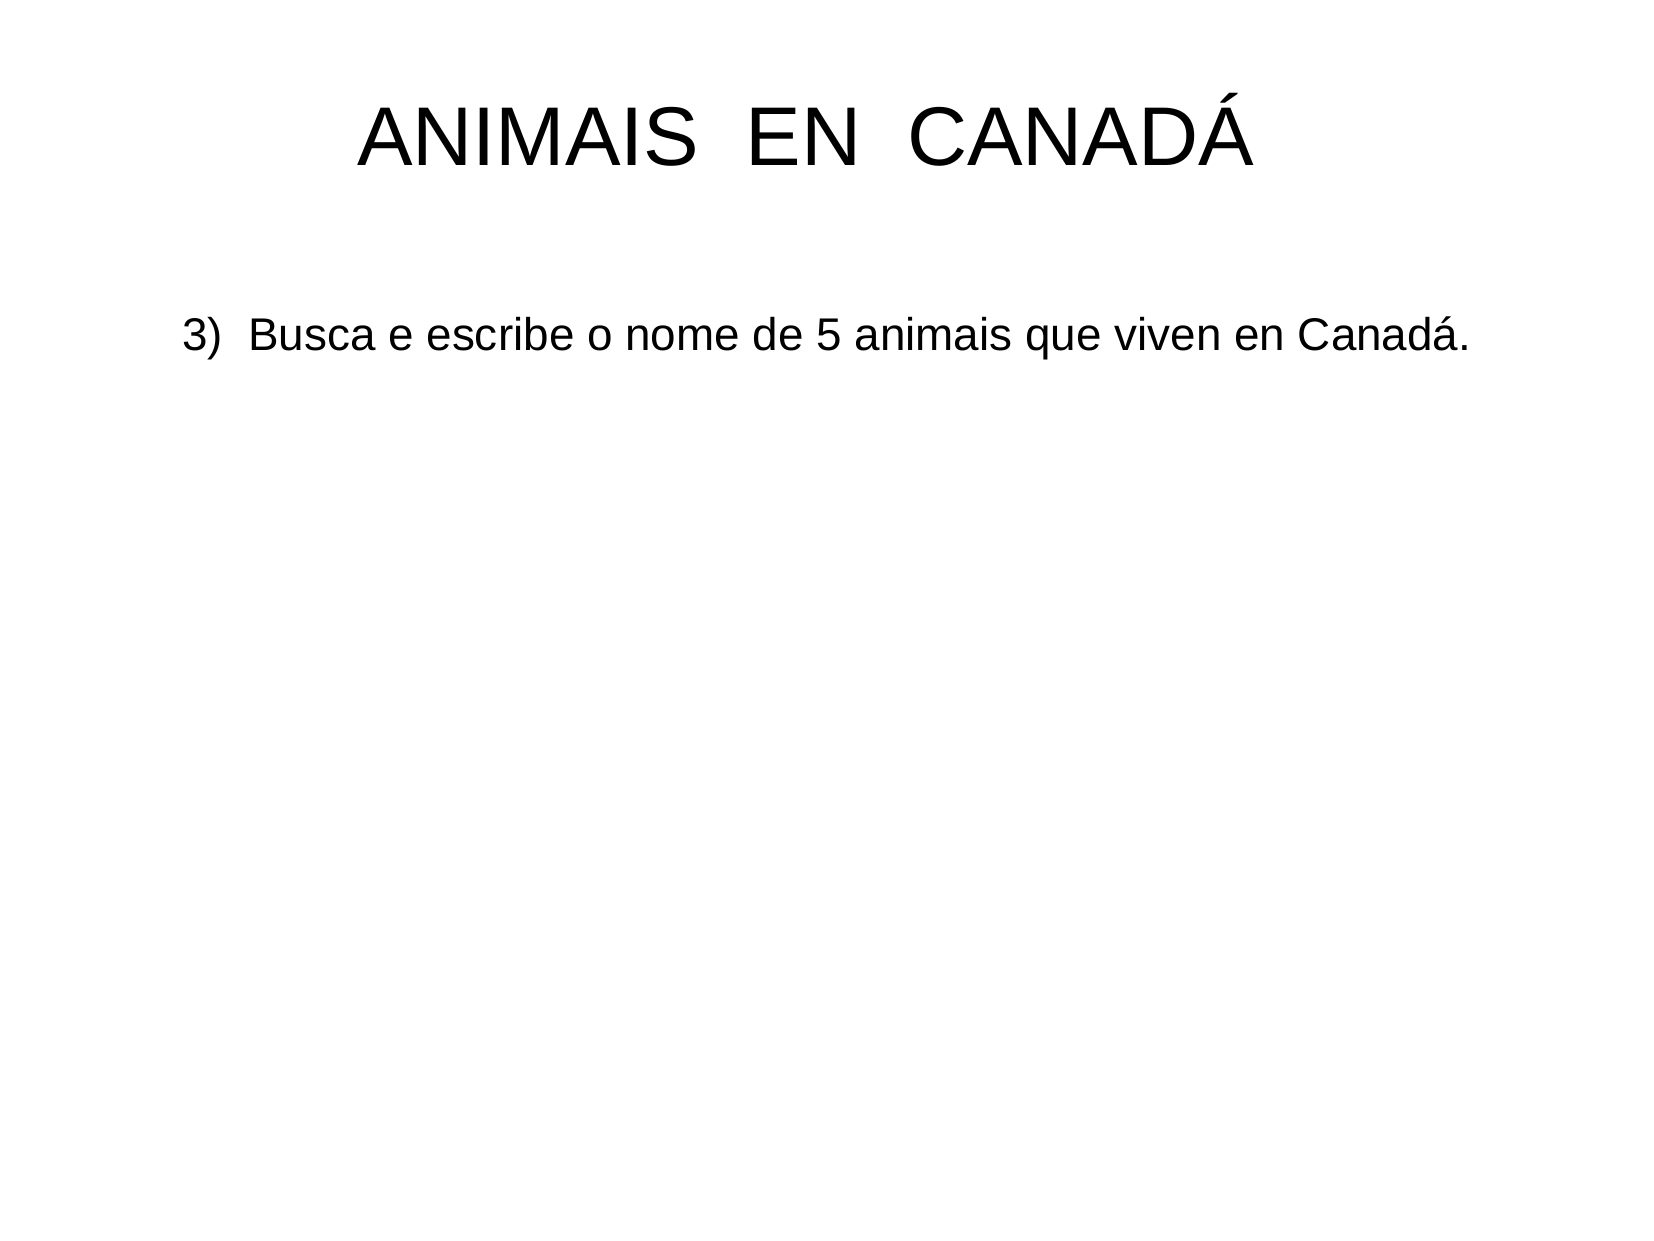

ANIMAIS EN CANADÁ
3) Busca e escribe o nome de 5 animais que viven en Canadá.